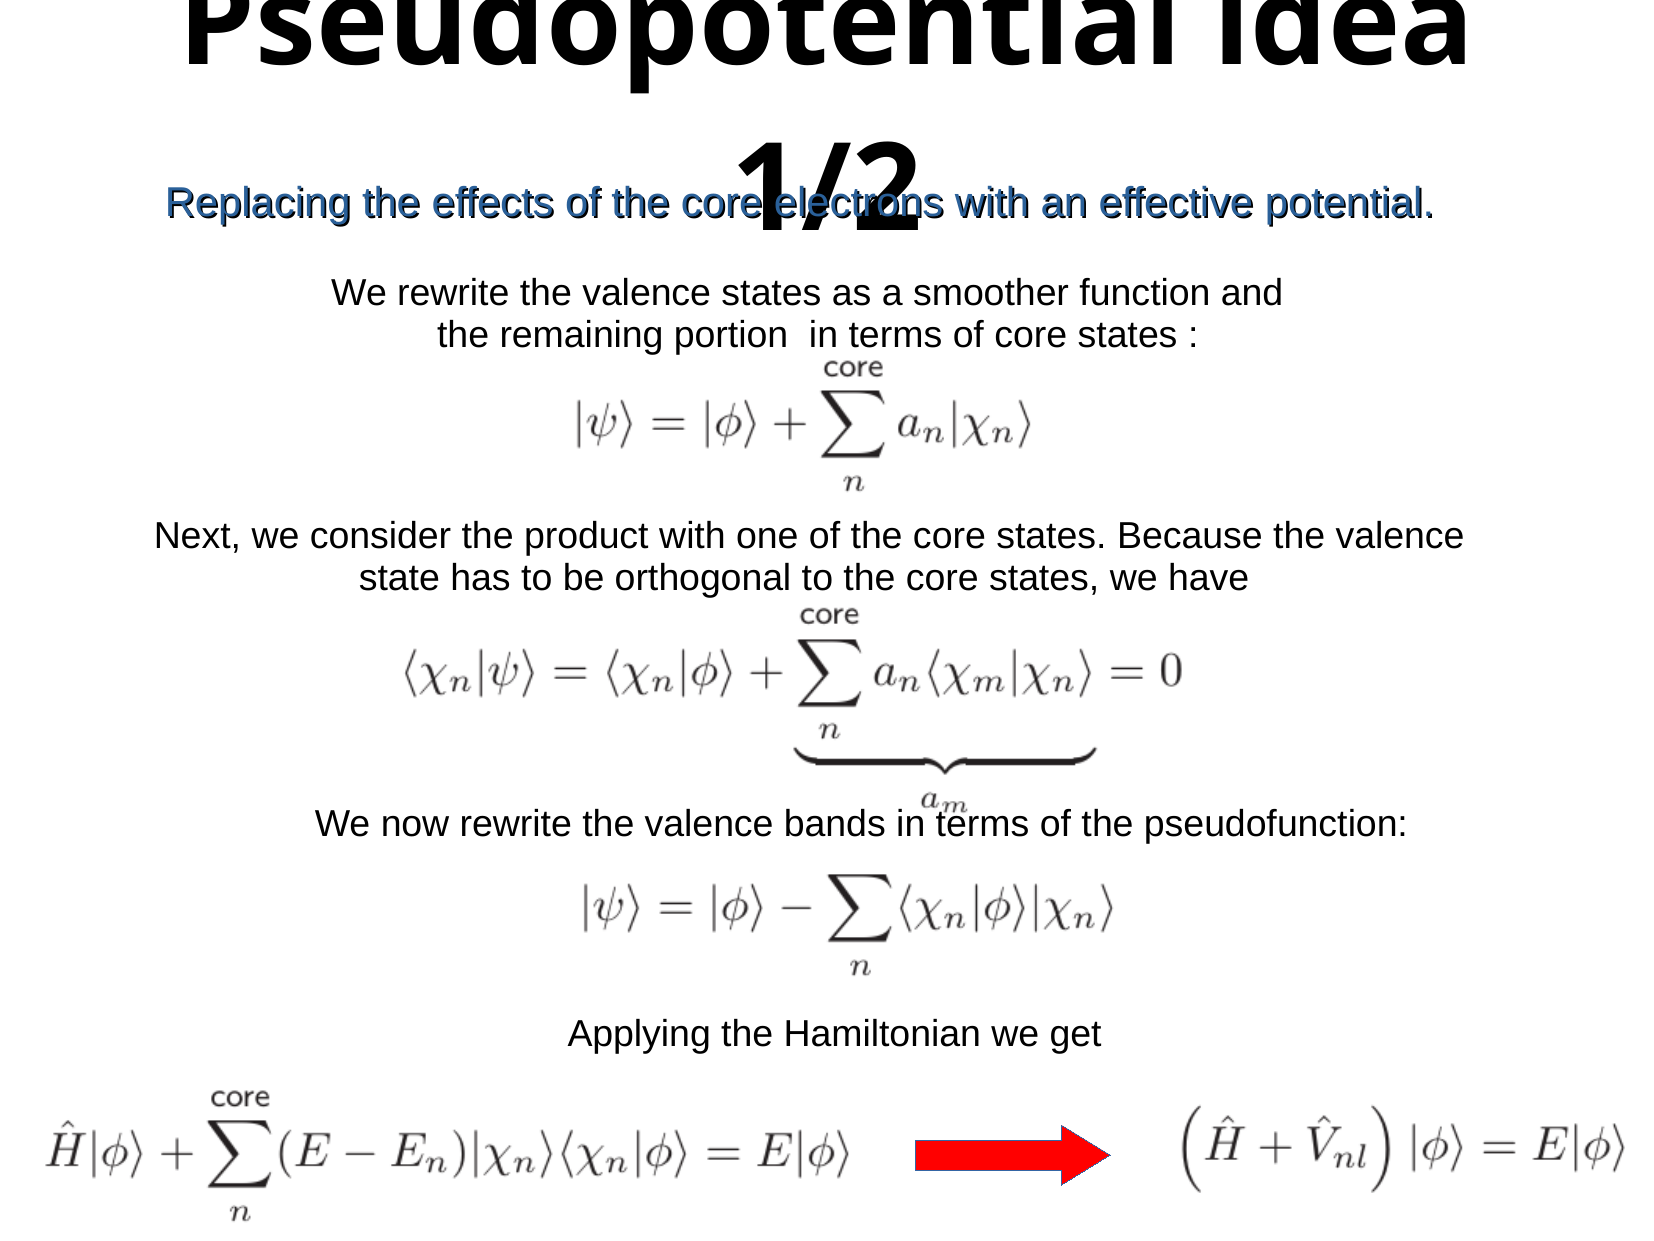

# Pseudopotential idea 1/2
Replacing the effects of the core electrons with an effective potential.
We rewrite the valence states as a smoother function and
the remaining portion in terms of core states :
 Next, we consider the product with one of the core states. Because the valence state has to be orthogonal to the core states, we have
We now rewrite the valence bands in terms of the pseudofunction:
Applying the Hamiltonian we get